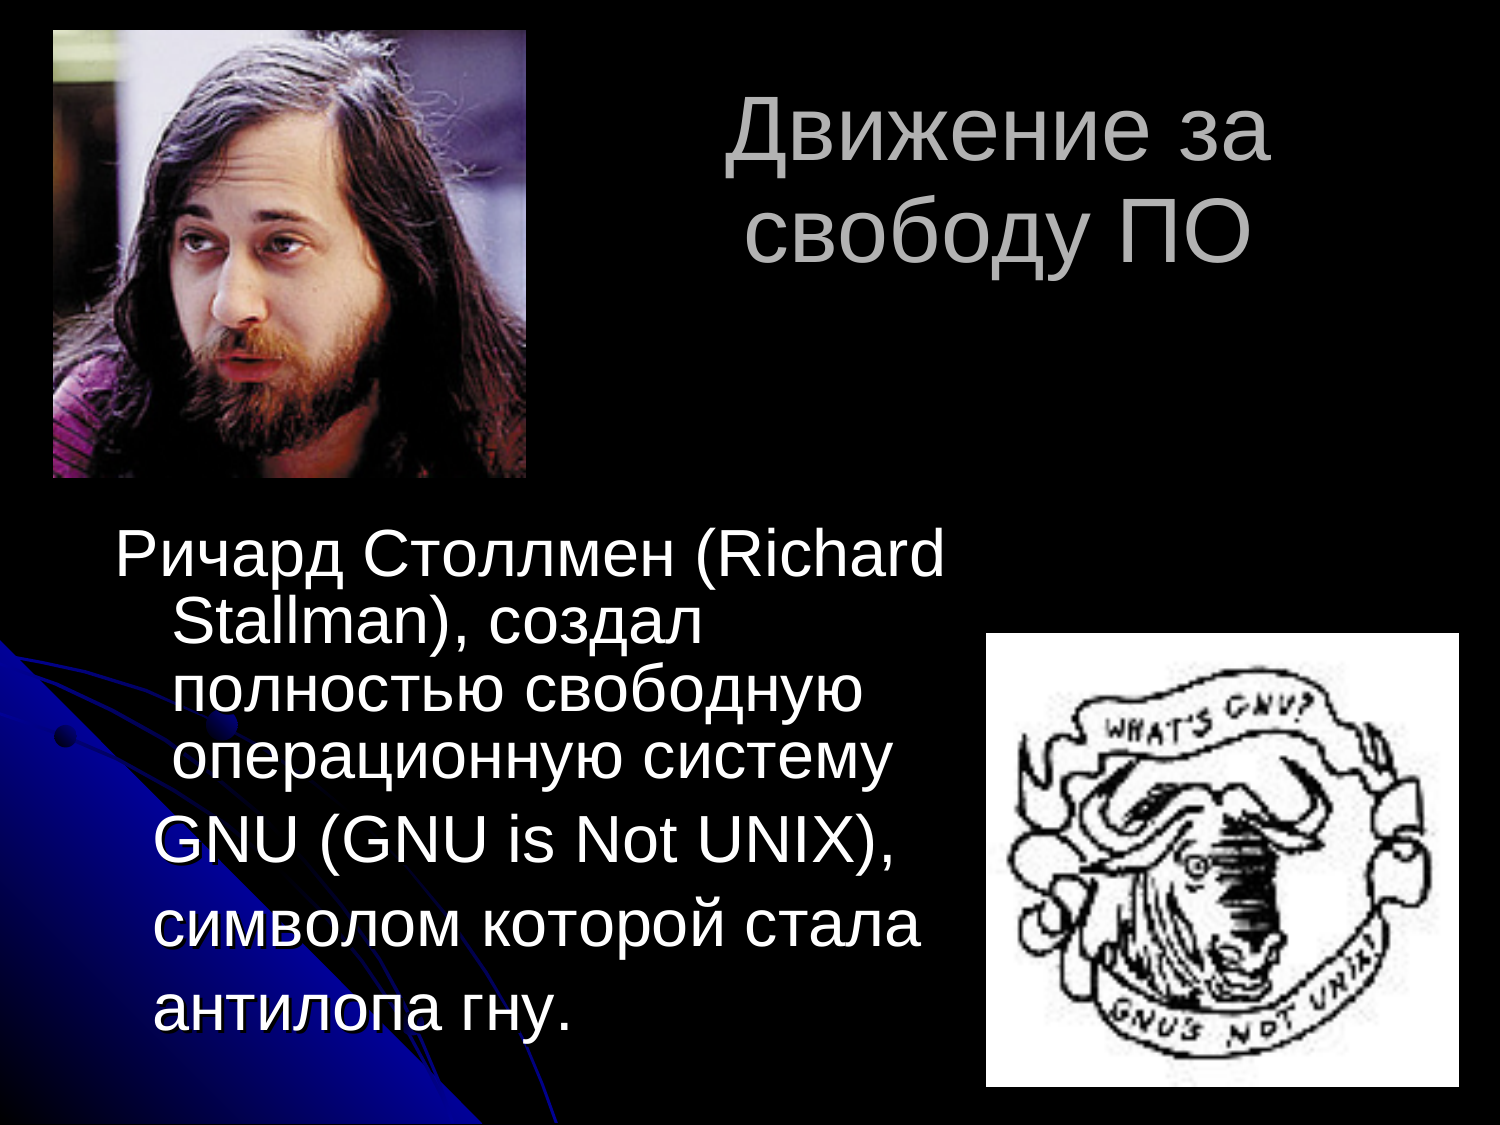

# Движение за свободу ПО
Ричард Столлмен (Richard Stallman), создал полностью свободную операционную систему
 GNU (GNU is Not UNIX),
 символом которой стала
 антилопа гну.